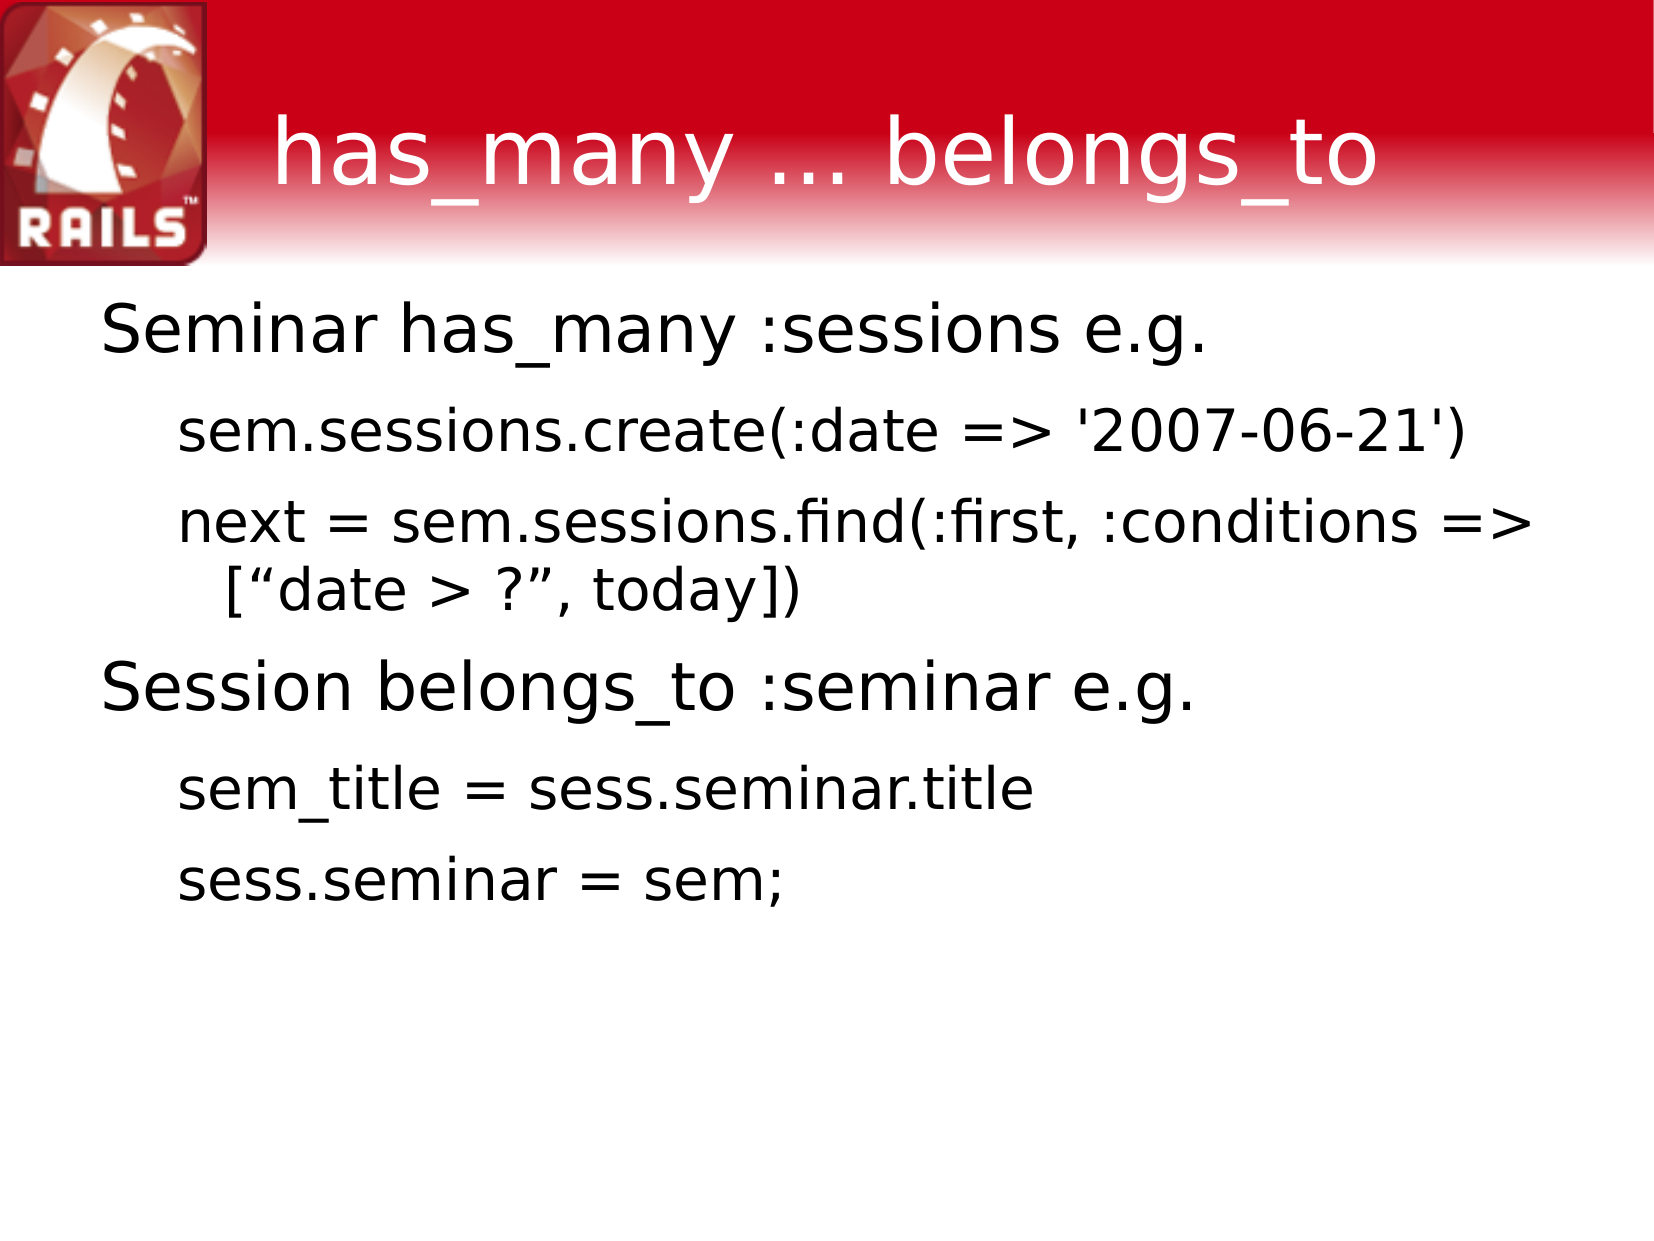

# has_many ... belongs_to
Seminar has_many :sessions e.g.
sem.sessions.create(:date => '2007-06-21')
next = sem.sessions.find(:first, :conditions => [“date > ?”, today])
Session belongs_to :seminar e.g.
sem_title = sess.seminar.title
sess.seminar = sem;